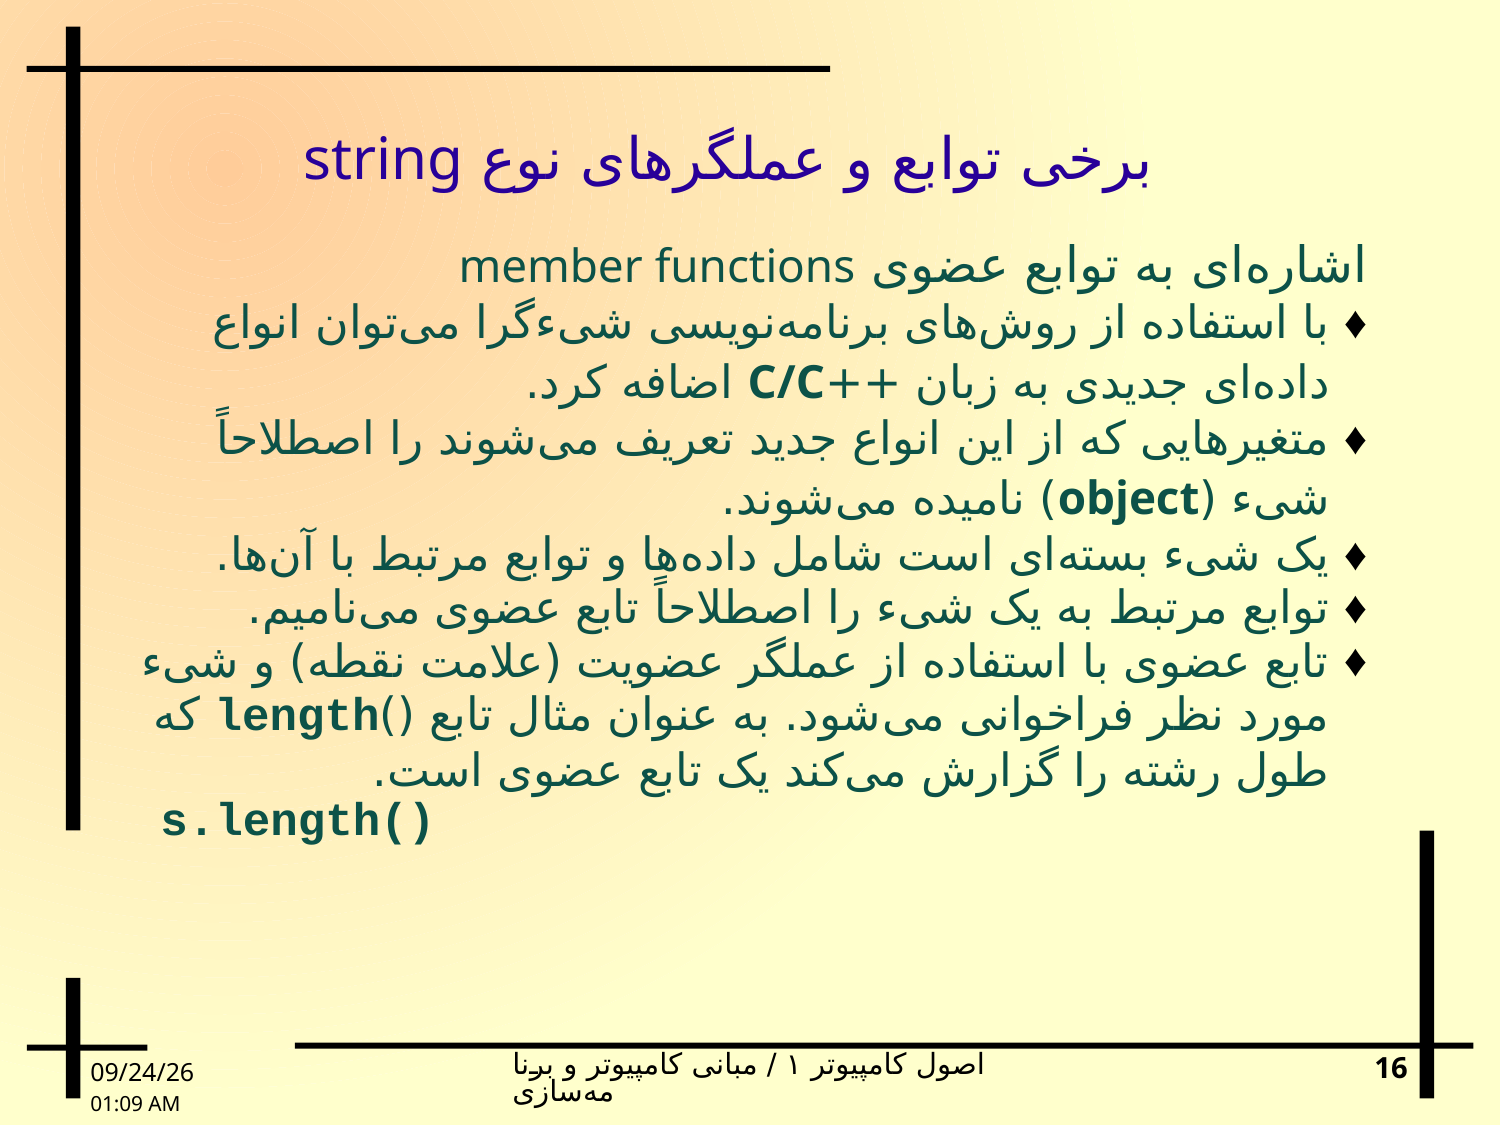

# برخی توابع و عملگرهای نوع string
اشاره‌ای به توابع عضوی member functions
با استفاده از روش‌های برنامه‌نویسی شیء‌گرا می‌توان انواع داده‌ای جدیدی به زبان ++C/C اضافه کرد.
متغیرهایی که از این انواع جدید تعریف می‌شوند را اصطلاحاً شیء (object) نامیده می‌شوند.
یک شیء بسته‌ای است شامل داده‌ها و توابع مرتبط با آن‌ها.
توابع مرتبط به یک شیء را اصطلاحاً تابع عضوی می‌نامیم.
تابع عضوی با استفاده از عملگر عضویت (علامت نقطه) و شیء مورد نظر فراخوانی می‌شود. به عنوان مثال تابع ()length که طول رشته را گزارش می‌کند یک تابع عضوی است.
 s.length()
اصول کامپیوتر ۱ / مبانی کامپیوتر و برنامه‌سازی
16